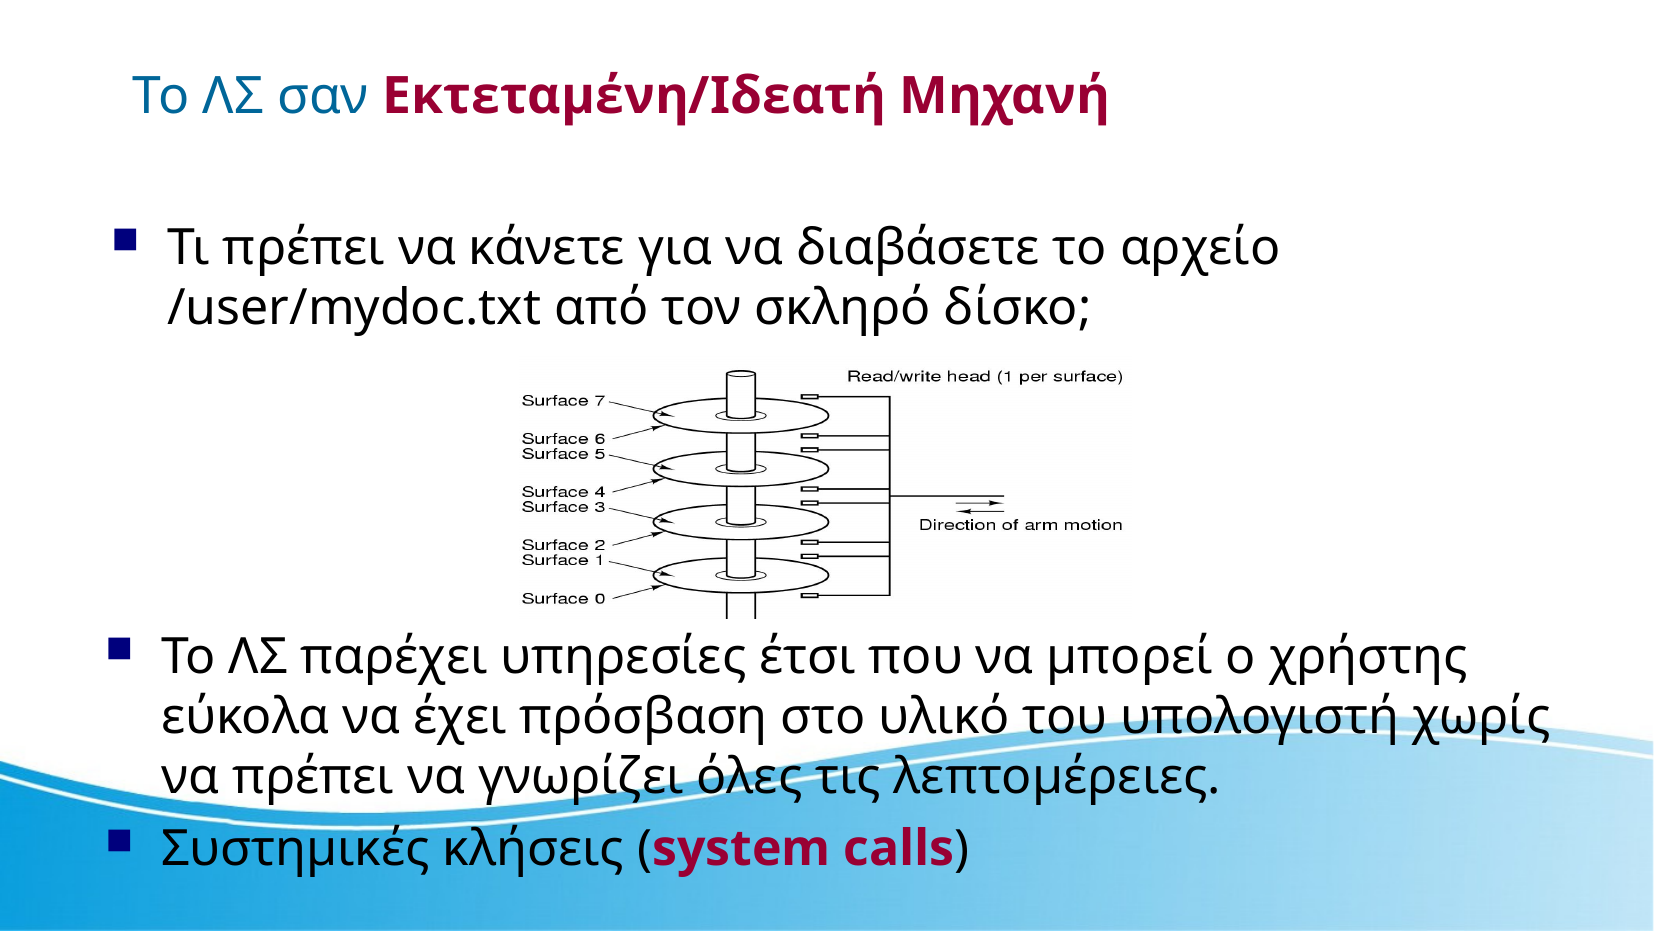

# To ΛΣ σαν Εκτεταμένη/Ιδεατή Μηχανή
Τι πρέπει να κάνετε για να διαβάσετε το αρχείο /user/mydoc.txt από τον σκληρό δίσκο;
Το ΛΣ παρέχει υπηρεσίες έτσι που να μπορεί ο χρήστης εύκολα να έχει πρόσβαση στο υλικό του υπολογιστή χωρίς να πρέπει να γνωρίζει όλες τις λεπτομέρειες.
Συστημικές κλήσεις (system calls)